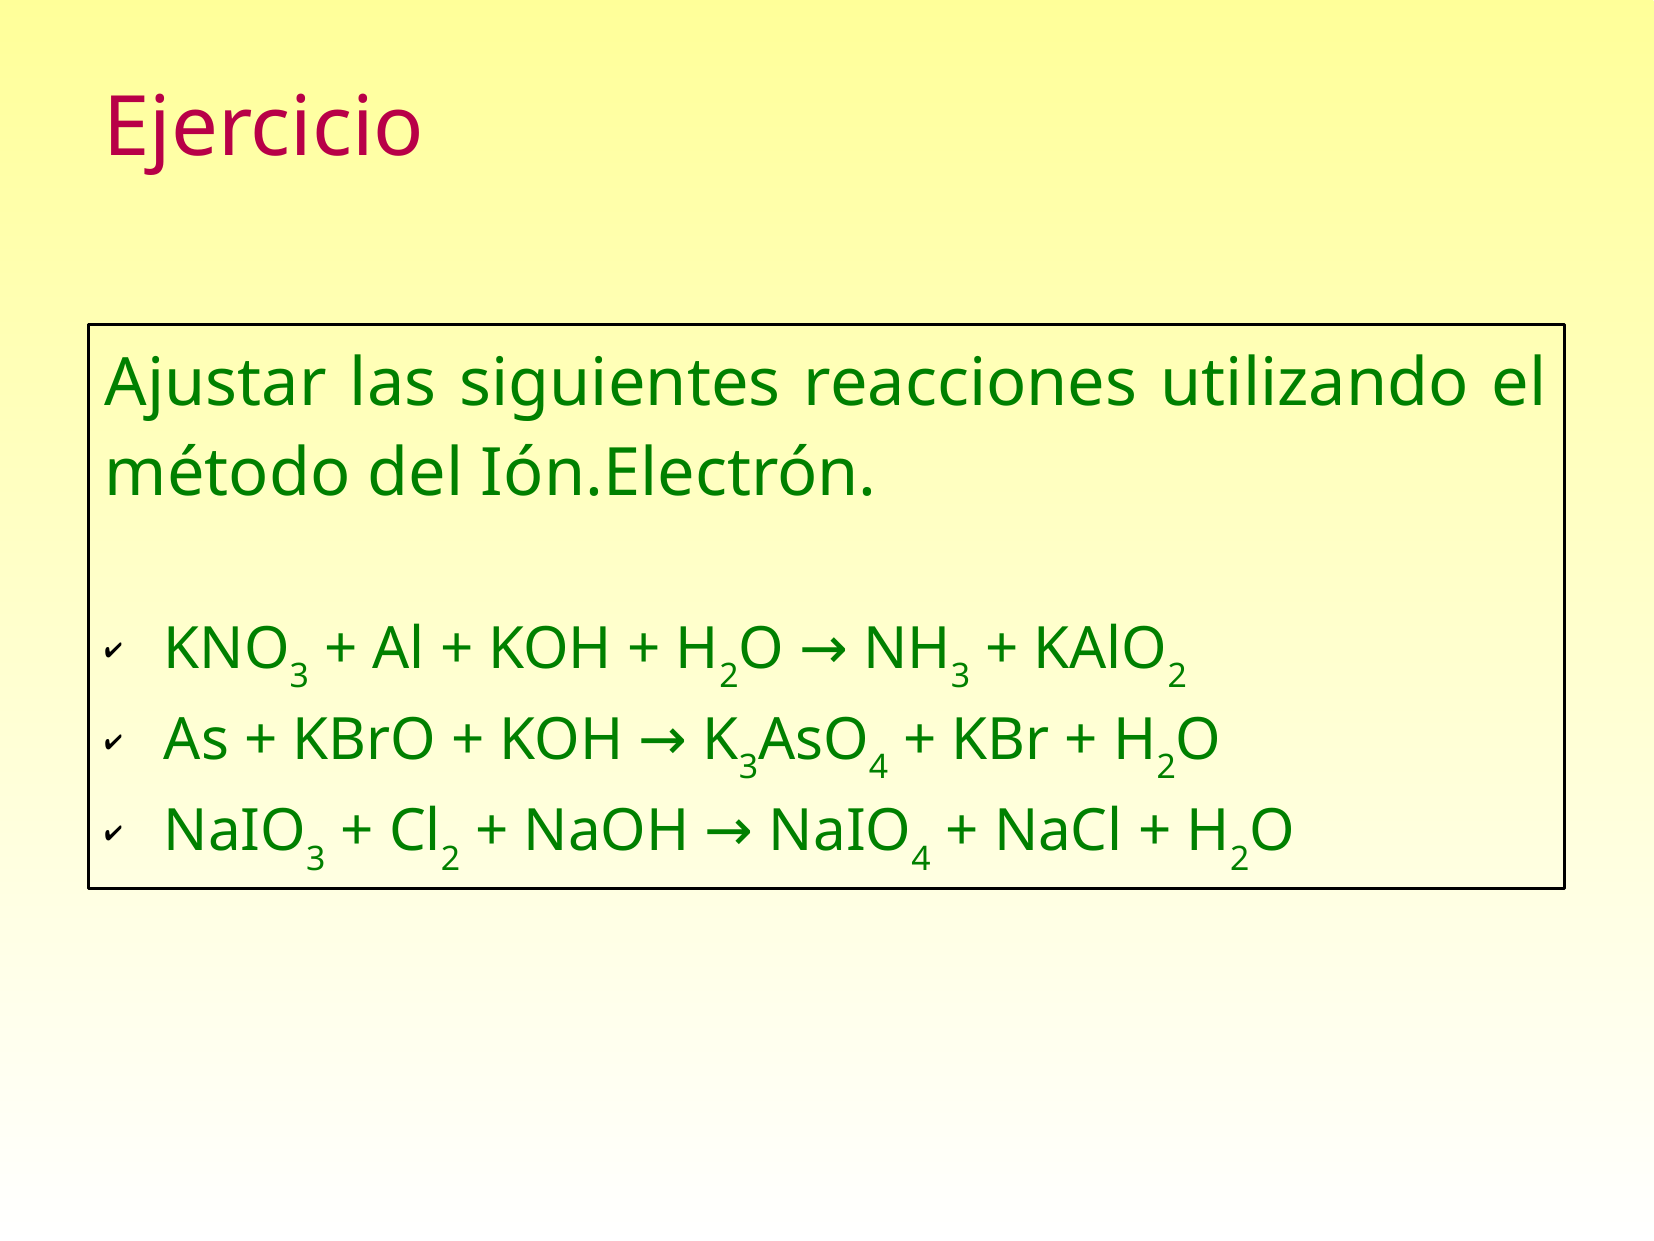

Ejercicio
Ajustar las siguientes reacciones utilizando el método del Ión.Electrón.
KNO3 + Al + KOH + H2O → NH3 + KAlO2
As + KBrO + KOH → K3AsO4 + KBr + H2O
NaIO3 + Cl2 + NaOH → NaIO4 + NaCl + H2O